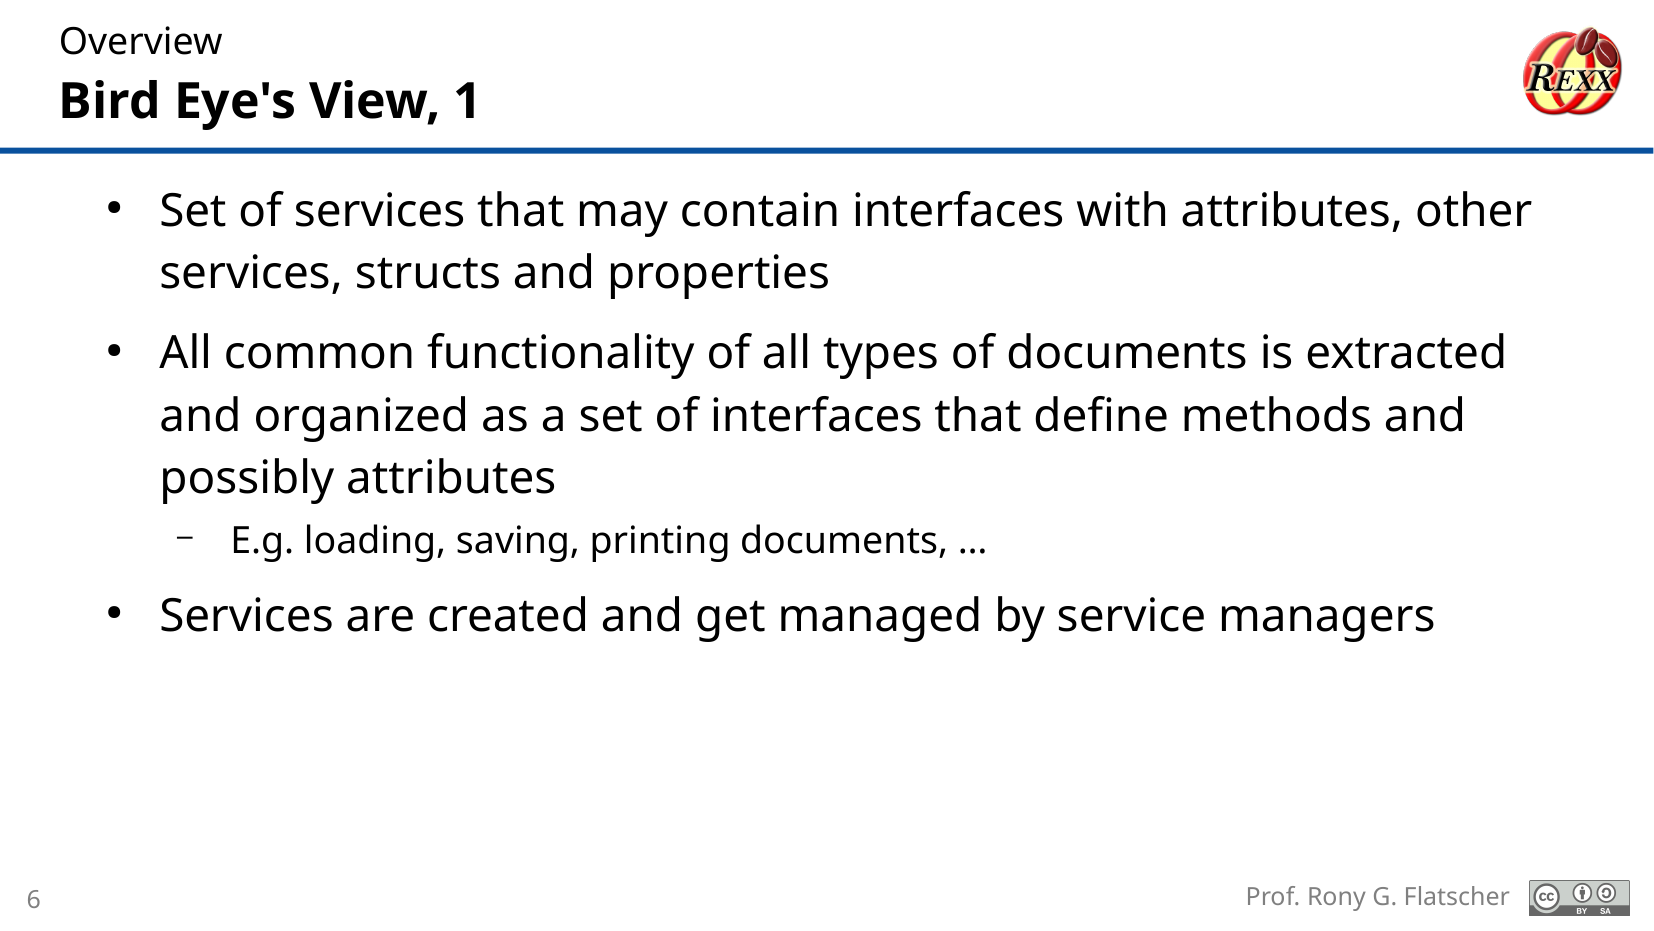

# Overview Bird Eye's View, 1
Set of services that may contain interfaces with attributes, other services, structs and properties
All common functionality of all types of documents is extracted and organized as a set of interfaces that define methods and possibly attributes
E.g. loading, saving, printing documents, …
Services are created and get managed by service managers